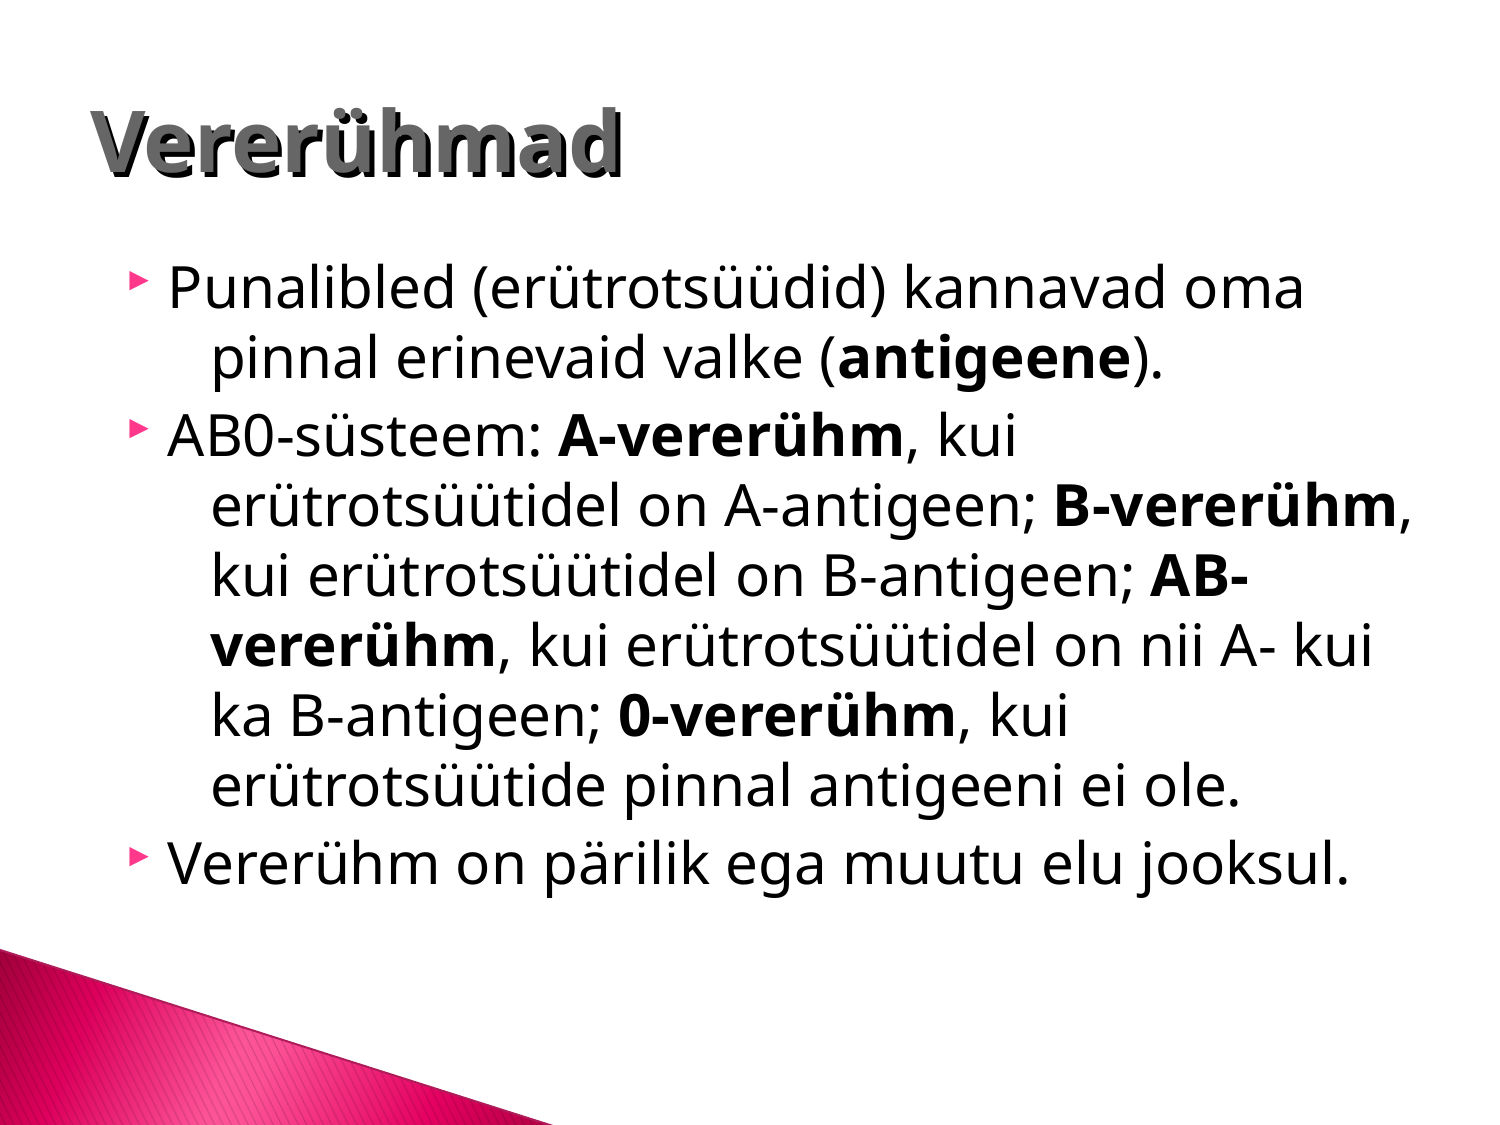

Vererühmad
# Punalibled (erütrotsüüdid) kannavad oma pinnal erinevaid valke (antigeene).
AB0-süsteem: A-vererühm, kui erütrotsüütidel on A-antigeen; B-vererühm, kui erütrotsüütidel on B-antigeen; AB-vererühm, kui erütrotsüütidel on nii A- kui ka B-antigeen; 0-vererühm, kui erütrotsüütide pinnal antigeeni ei ole.
Vererühm on pärilik ega muutu elu jooksul.